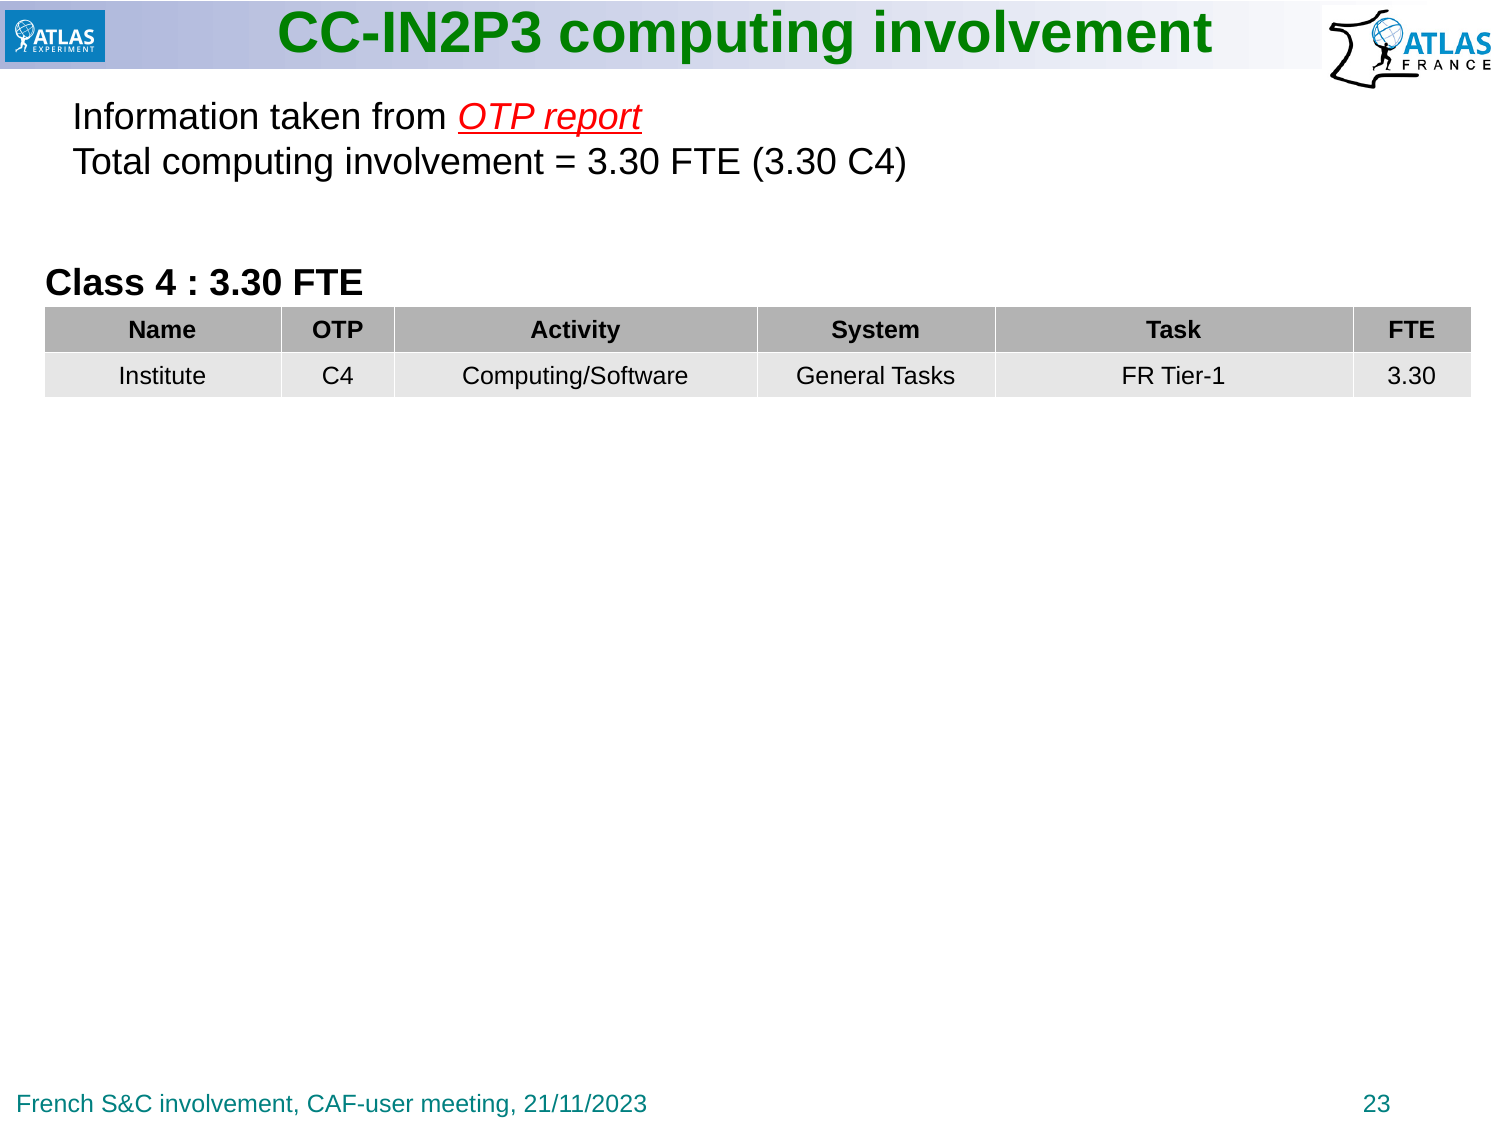

CC-IN2P3 computing involvement
Information taken from OTP report
Total computing involvement = 3.30 FTE (3.30 C4)
Class 4 : 3.30 FTE
| Name | OTP | Activity | System | Task | FTE |
| --- | --- | --- | --- | --- | --- |
| Institute | C4 | Computing/Software | General Tasks | FR Tier-1 | 3.30 |